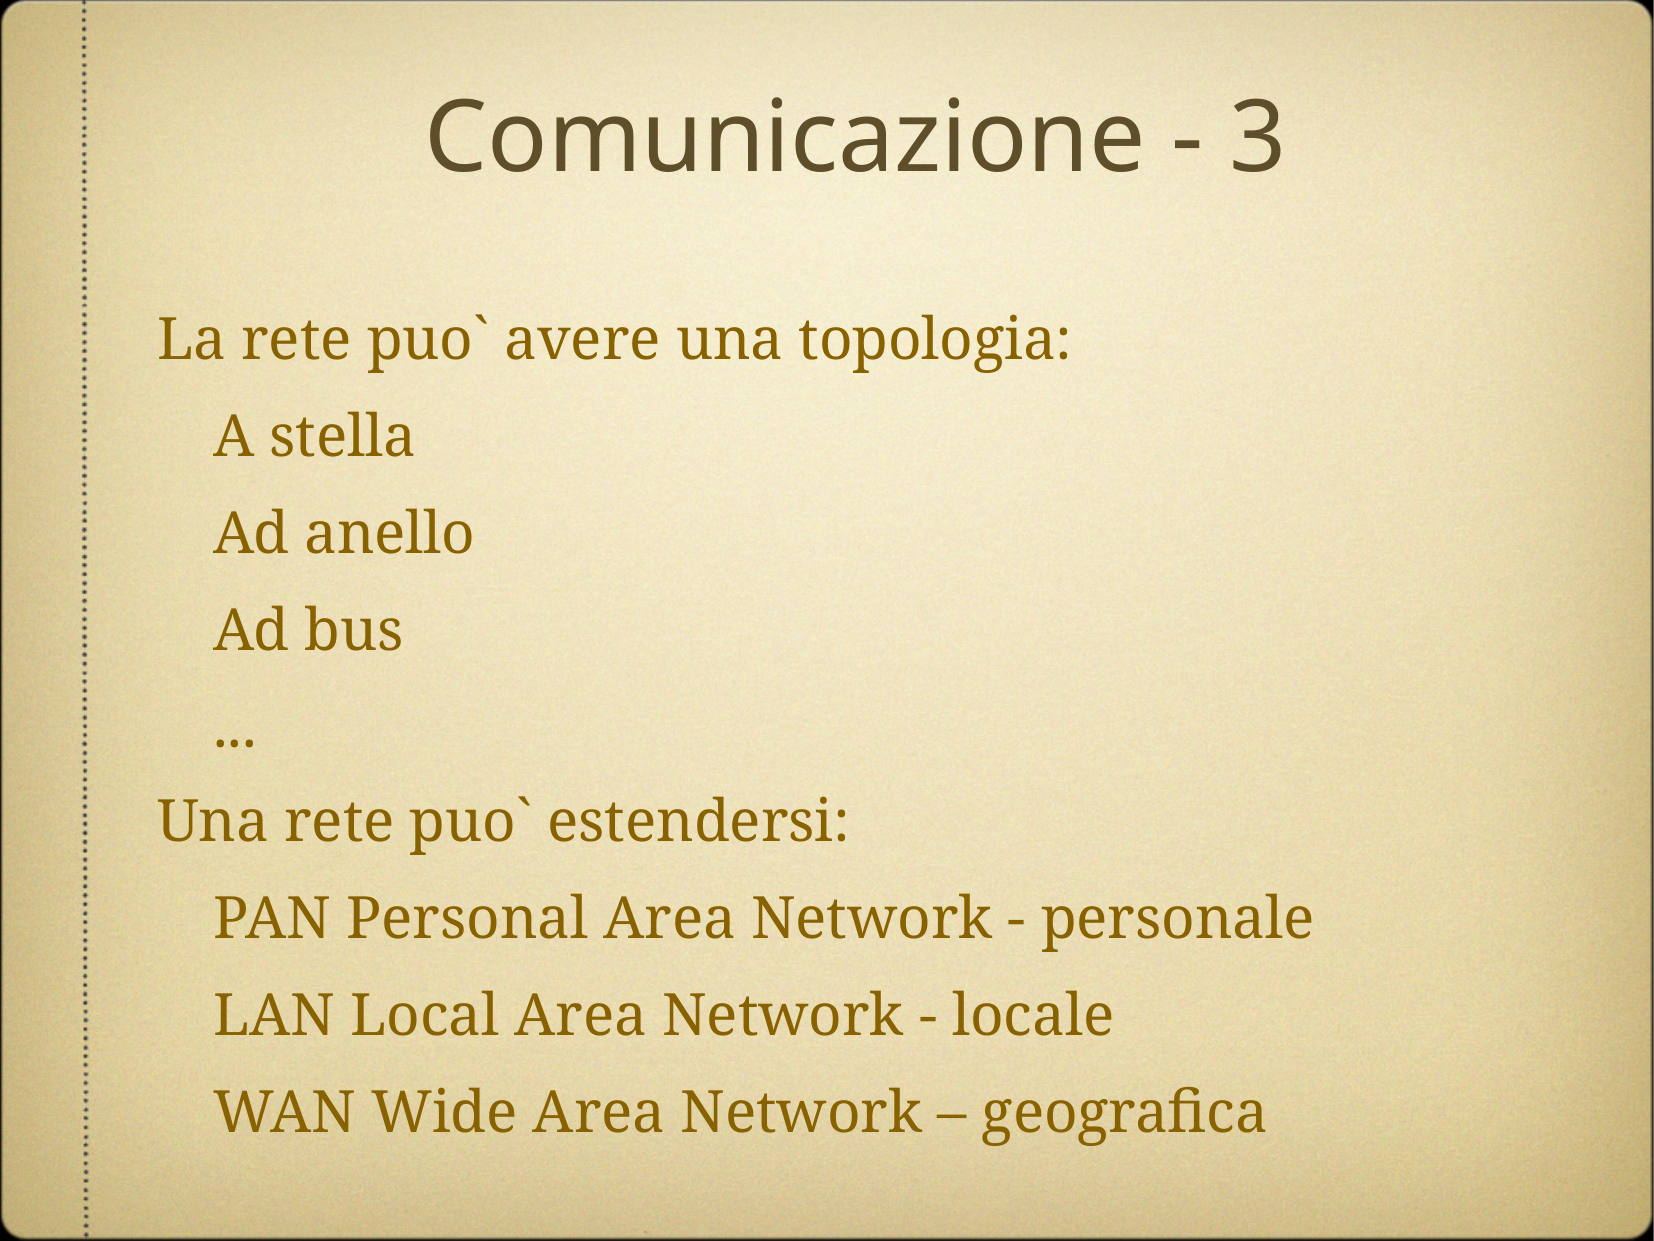

# Comunicazione - 3
La rete puo` avere una topologia:
A stella
Ad anello
Ad bus
...
Una rete puo` estendersi:
PAN Personal Area Network - personale
LAN Local Area Network - locale
WAN Wide Area Network – geografica